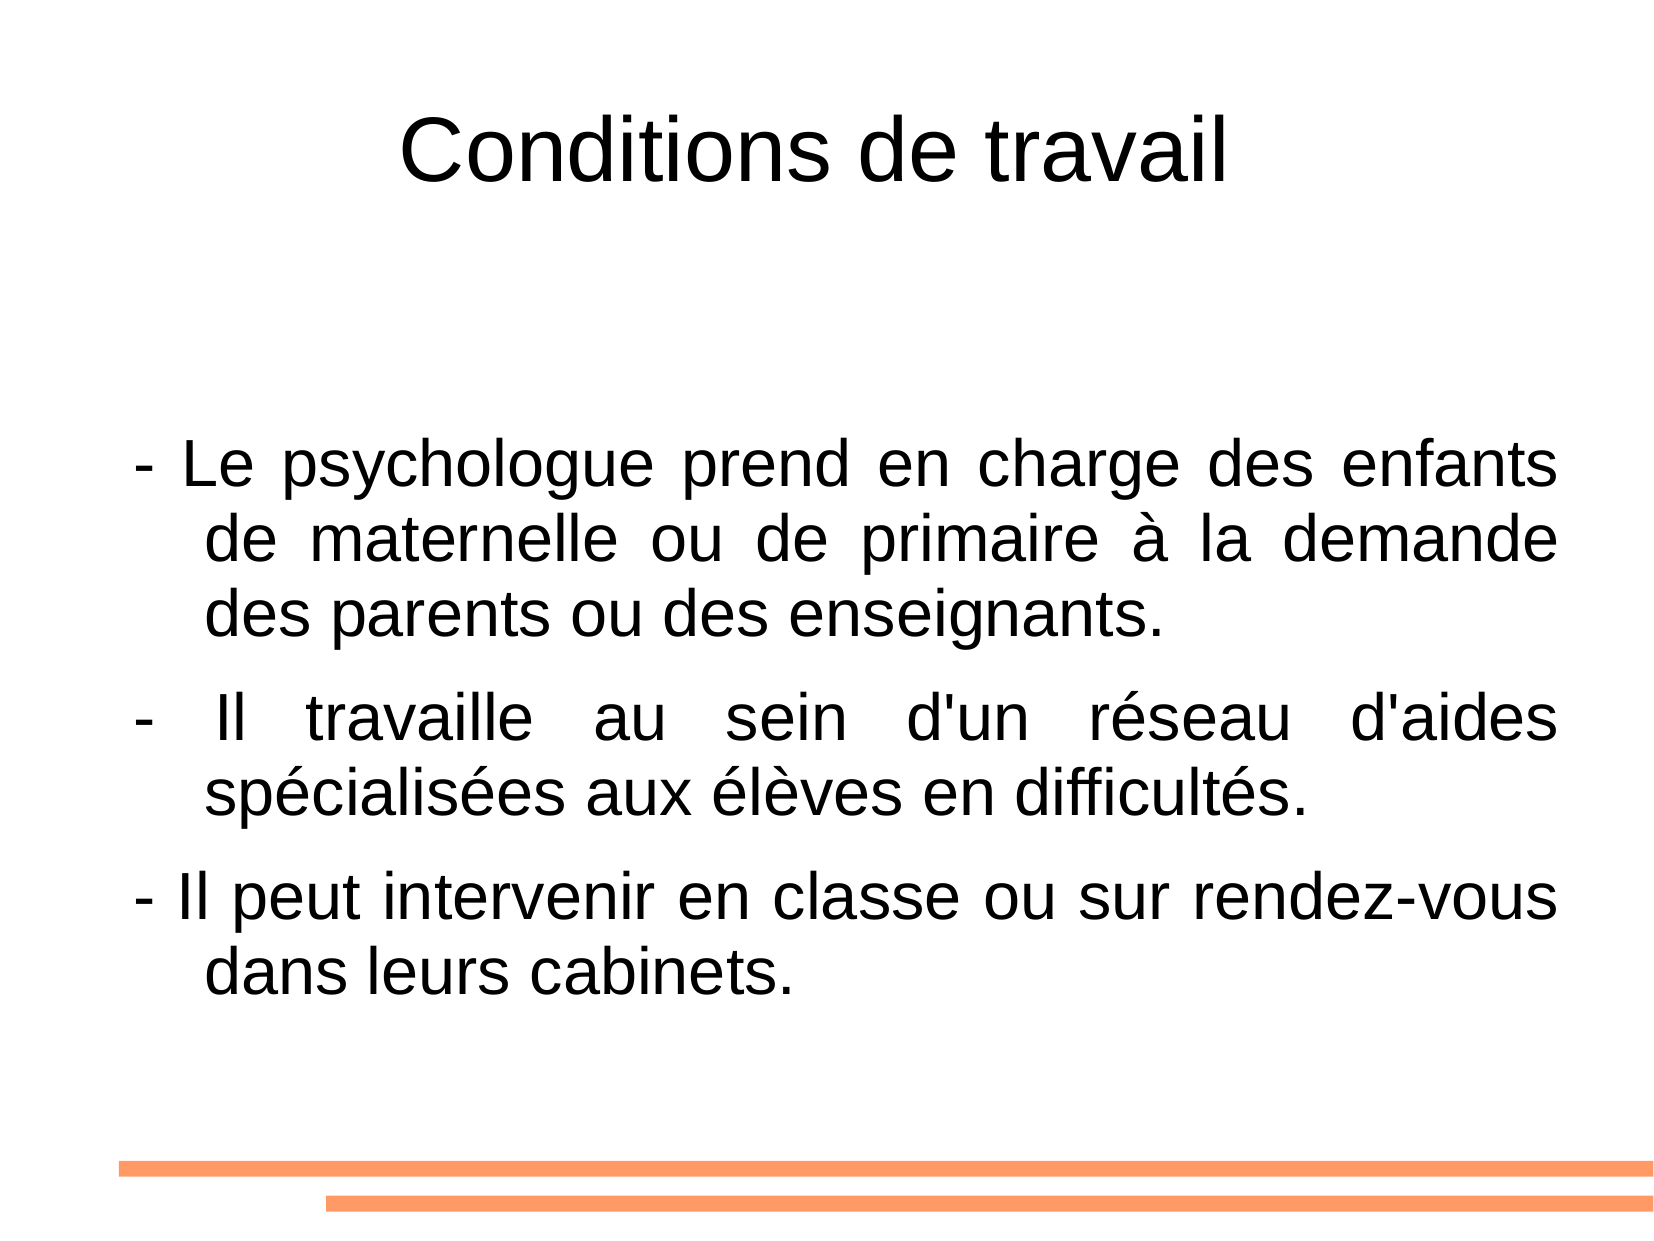

# Conditions de travail
- Le psychologue prend en charge des enfants de maternelle ou de primaire à la demande des parents ou des enseignants.
- Il travaille au sein d'un réseau d'aides spécialisées aux élèves en difficultés.
- Il peut intervenir en classe ou sur rendez-vous dans leurs cabinets.